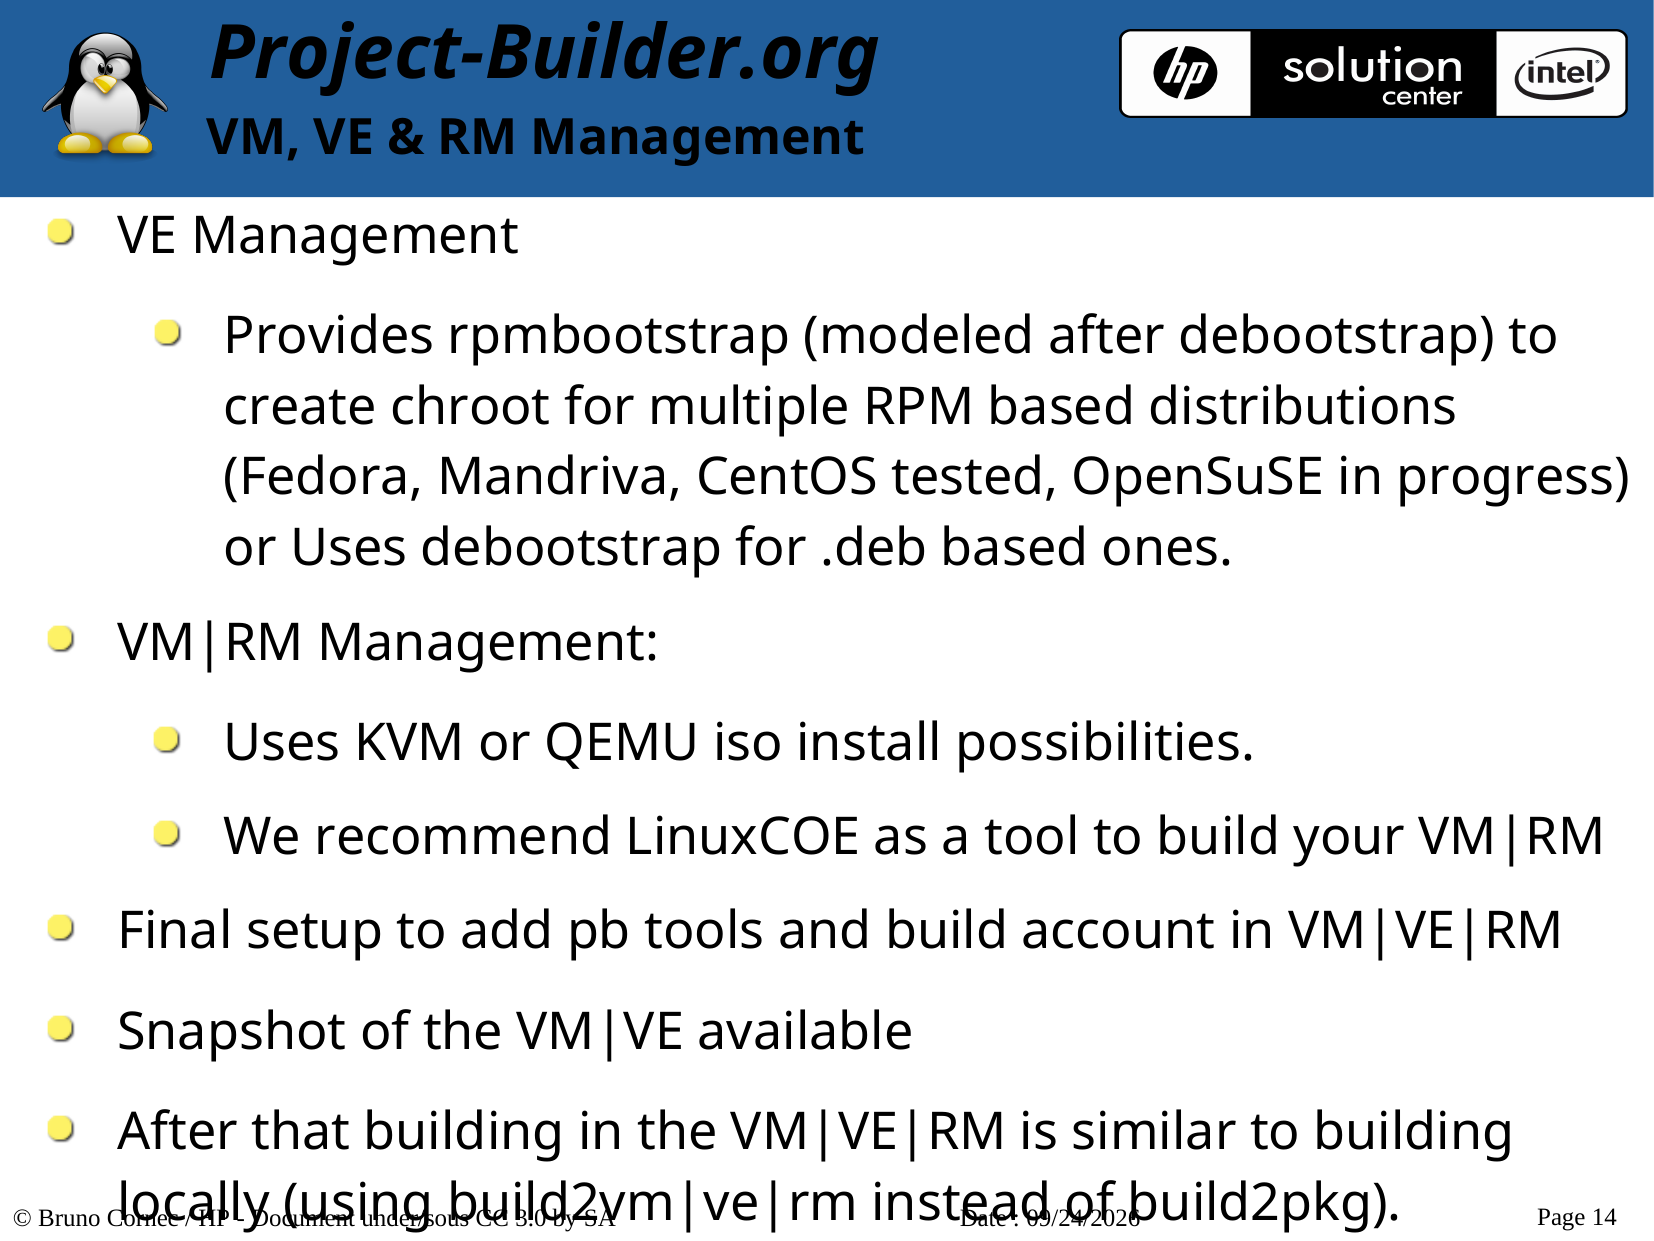

# VM, VE & RM Management
VE Management
Provides rpmbootstrap (modeled after debootstrap) to create chroot for multiple RPM based distributions (Fedora, Mandriva, CentOS tested, OpenSuSE in progress) or Uses debootstrap for .deb based ones.
VM|RM Management:
Uses KVM or QEMU iso install possibilities.
We recommend LinuxCOE as a tool to build your VM|RM
Final setup to add pb tools and build account in VM|VE|RM
Snapshot of the VM|VE available
After that building in the VM|VE|RM is similar to building locally (using build2vm|ve|rm instead of build2pkg).
ssh communication for VM/RM